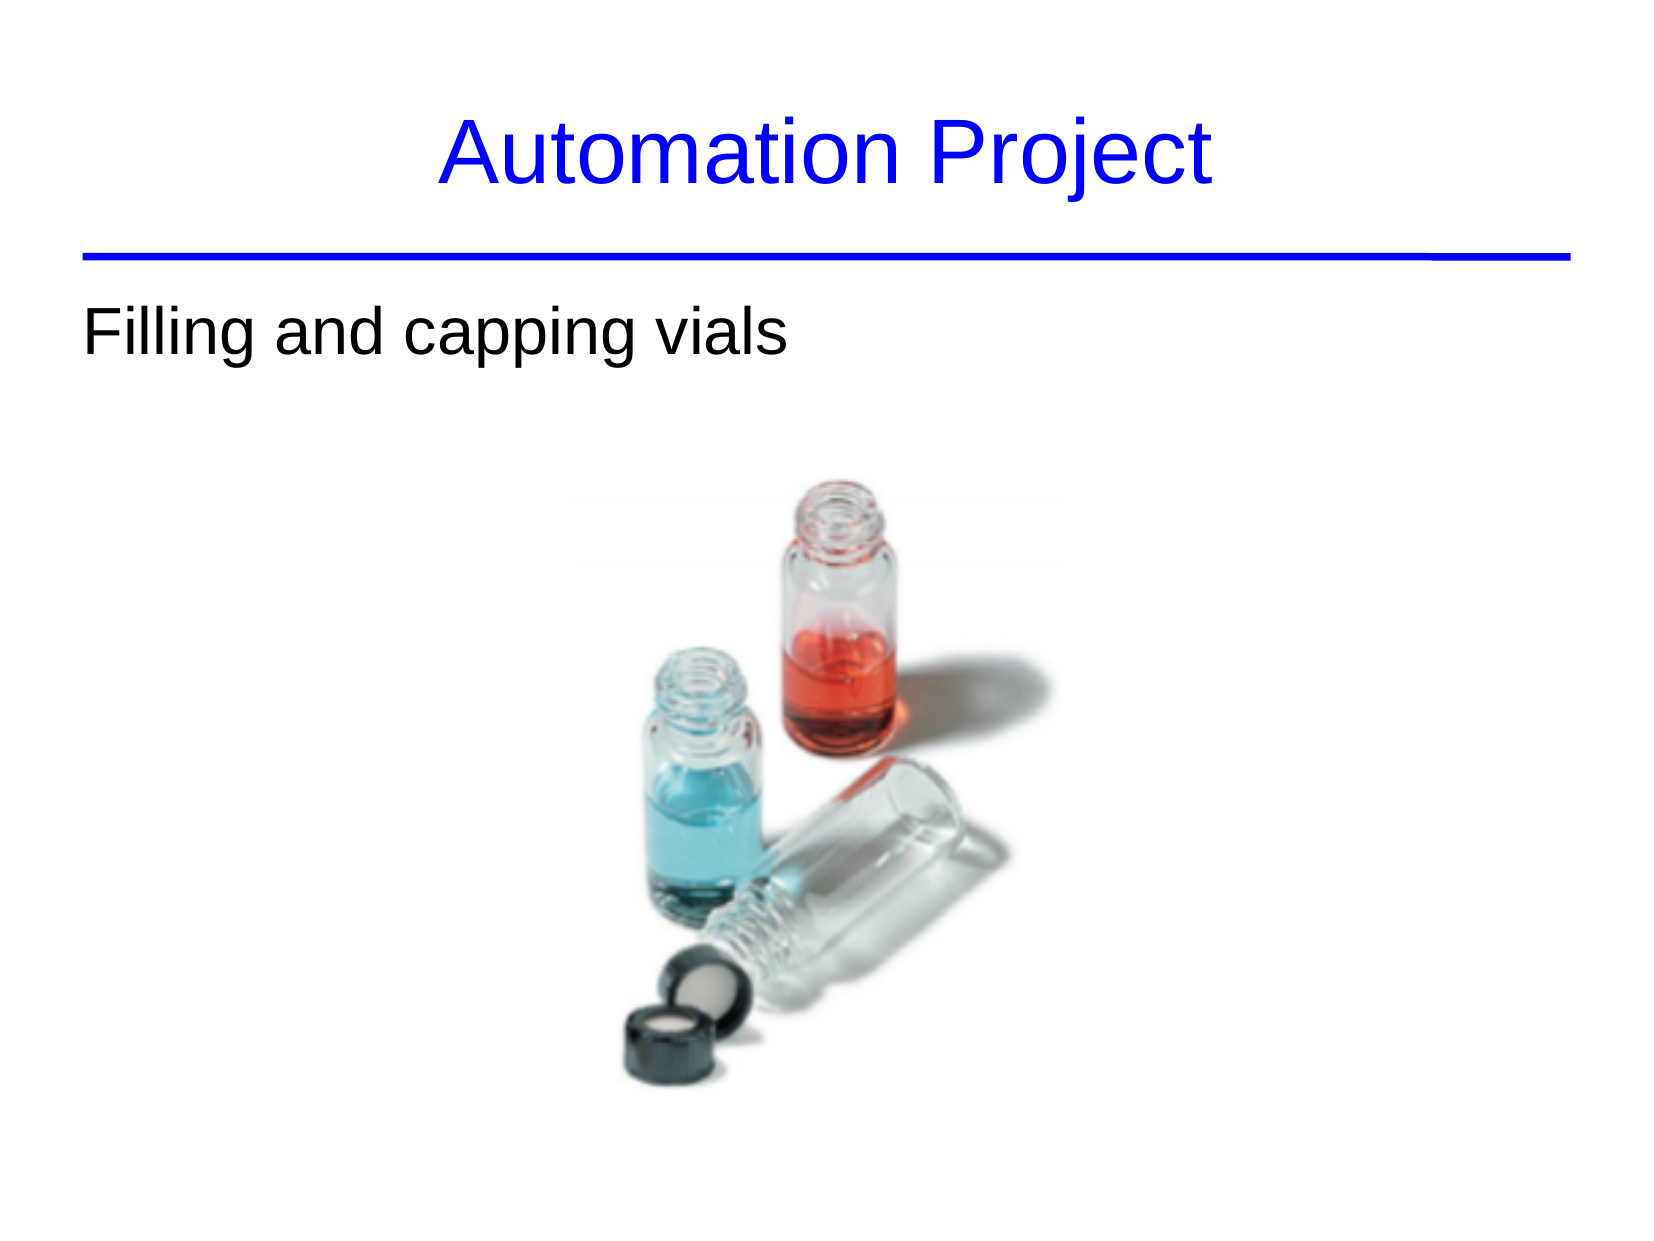

# Automation Project
Filling and capping vials